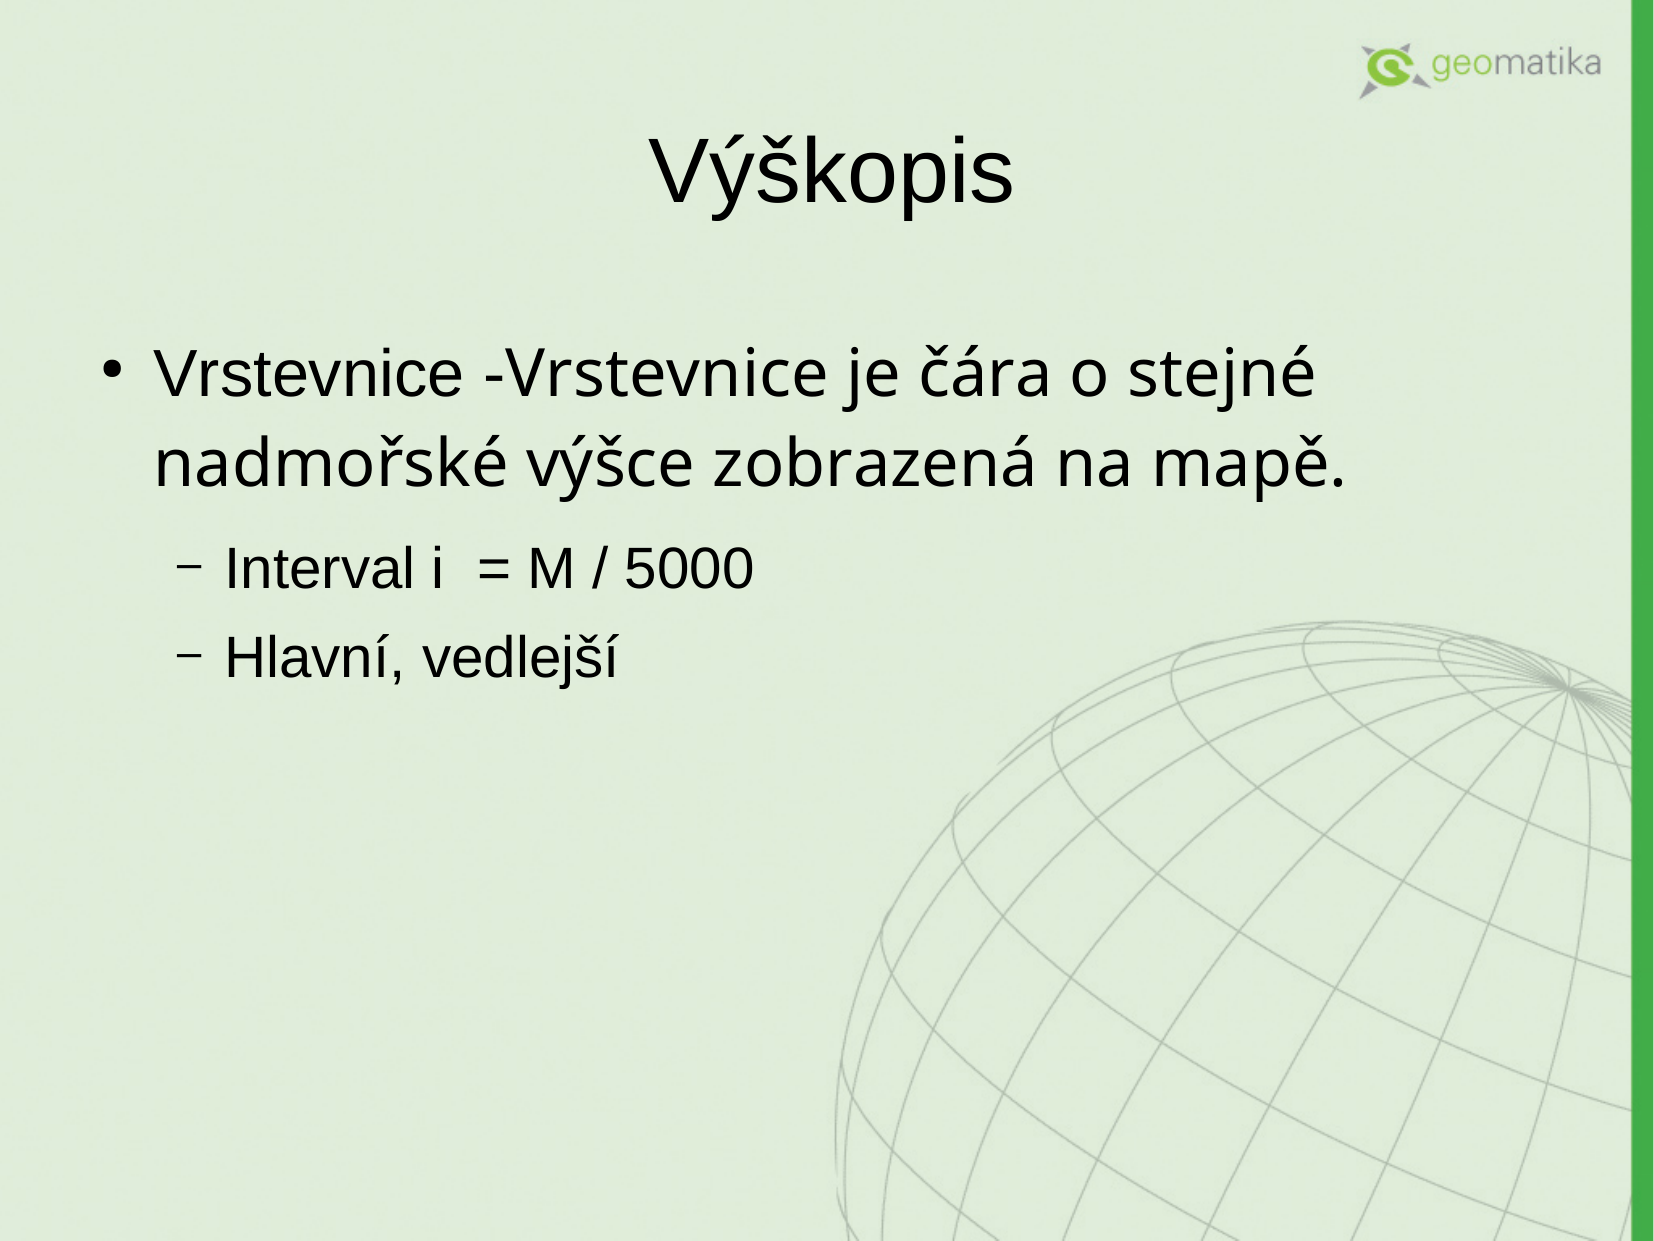

# Výškopis
Vrstevnice -Vrstevnice je čára o stejné nadmořské výšce zobrazená na mapě.
Interval i = M / 5000
Hlavní, vedlejší